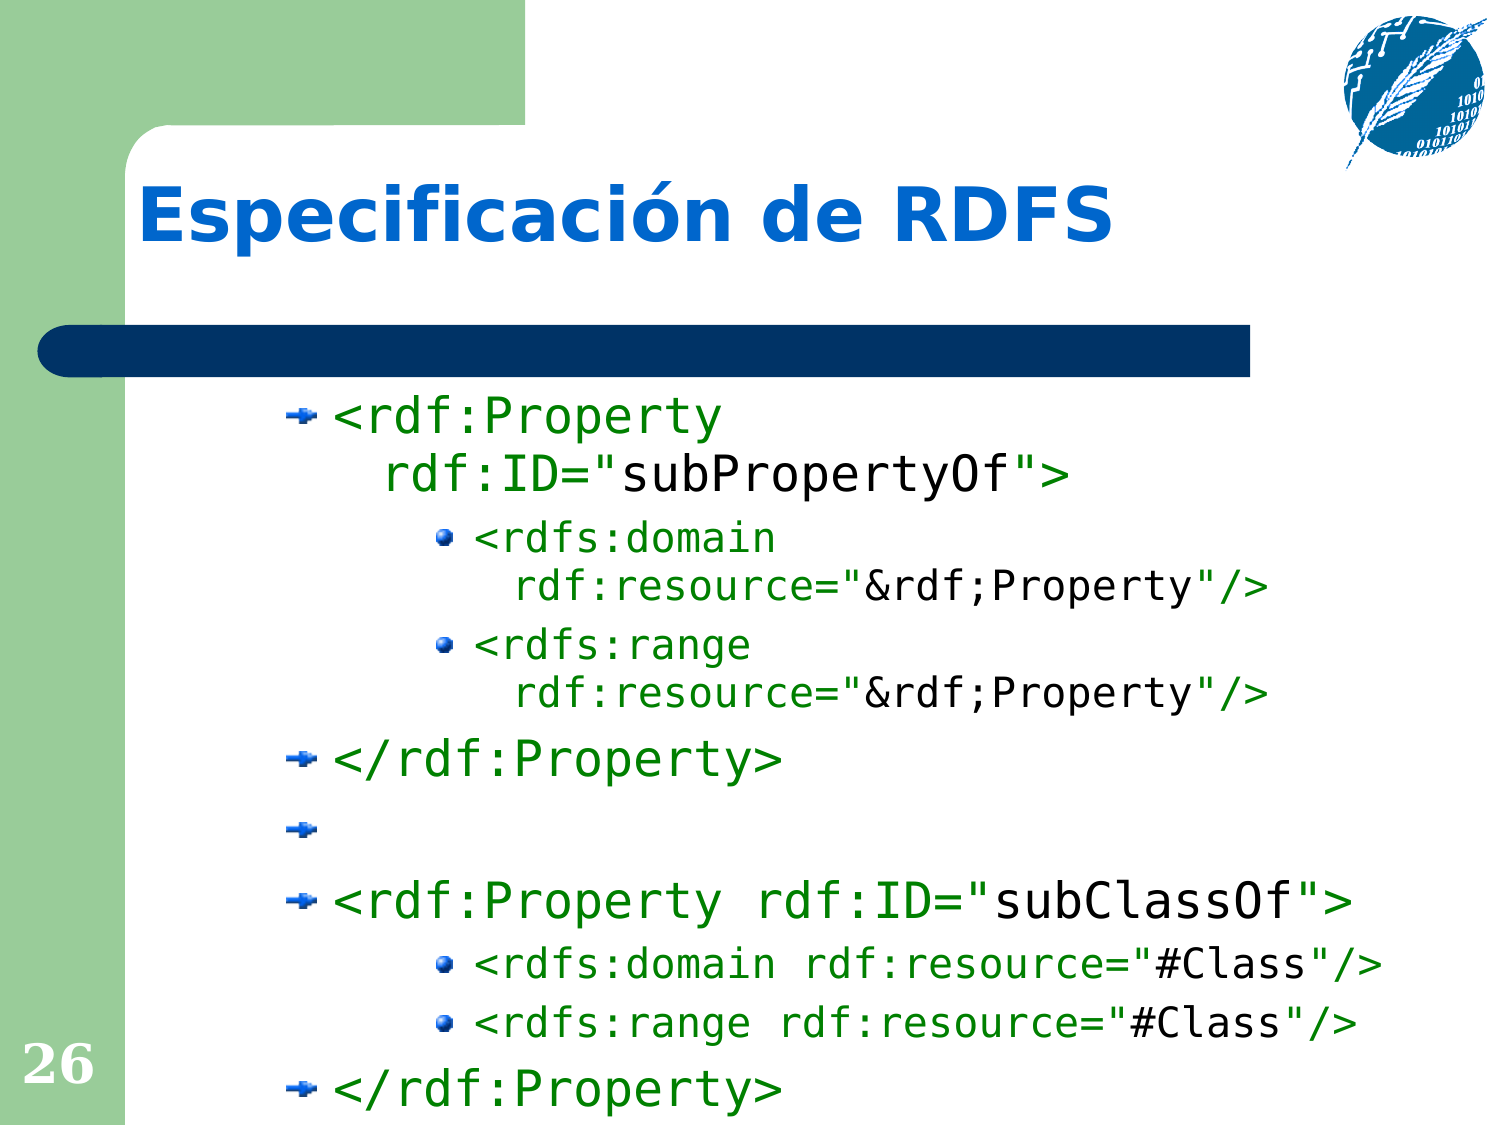

# Especificación de RDFS
<rdf:Property rdf:ID="subPropertyOf">
<rdfs:domain rdf:resource="&rdf;Property"/>
<rdfs:range rdf:resource="&rdf;Property"/>
</rdf:Property>
<rdf:Property rdf:ID="subClassOf">
<rdfs:domain rdf:resource="#Class"/>
<rdfs:range rdf:resource="#Class"/>
</rdf:Property>
26